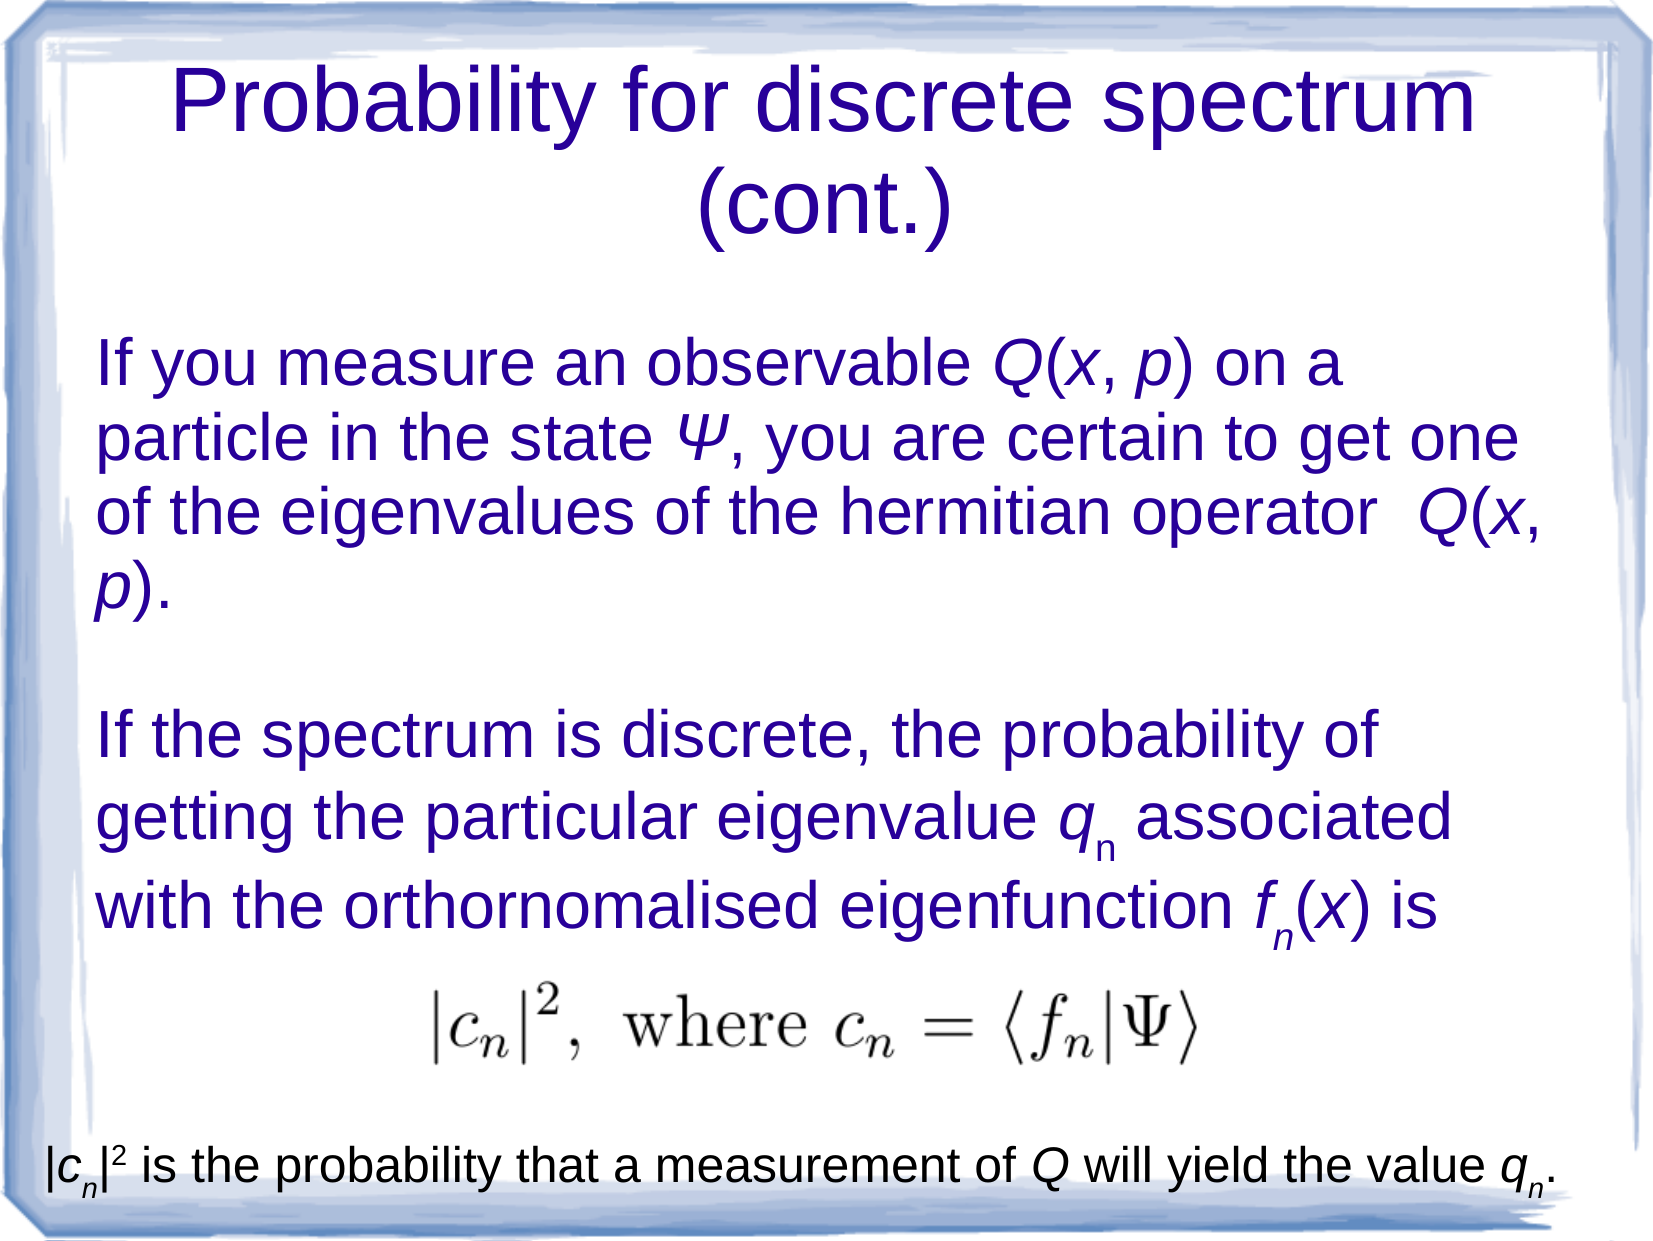

# Probability for discrete spectrum (cont.)
If you measure an observable Q(x, p) on a particle in the state Ψ, you are certain to get one of the eigenvalues of the hermitian operator Q(x, p).
If the spectrum is discrete, the probability of getting the particular eigenvalue qn associated with the orthornomalised eigenfunction fn(x) is
 |cn|2 is the probability that a measurement of Q will yield the value qn.